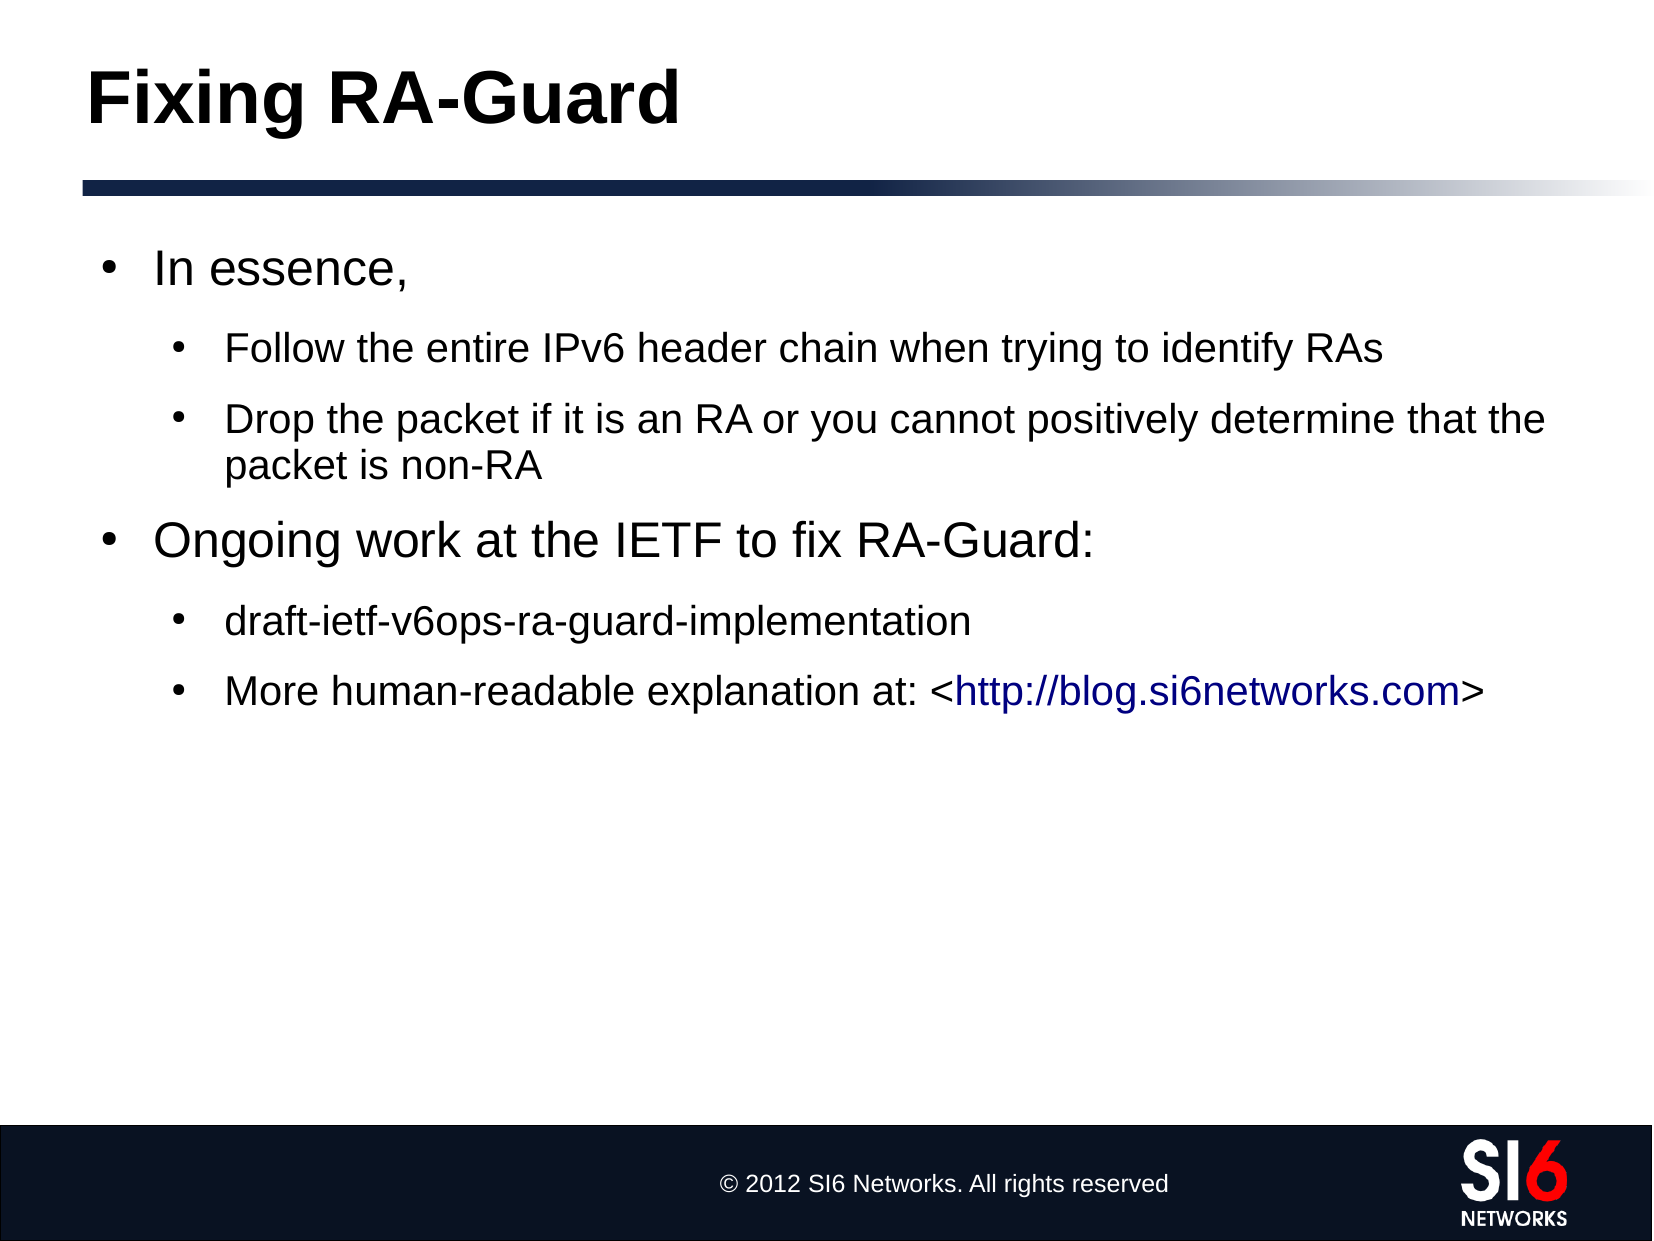

# Fixing RA-Guard
In essence,
Follow the entire IPv6 header chain when trying to identify RAs
Drop the packet if it is an RA or you cannot positively determine that the packet is non-RA
Ongoing work at the IETF to fix RA-Guard:
draft-ietf-v6ops-ra-guard-implementation
More human-readable explanation at: <http://blog.si6networks.com>